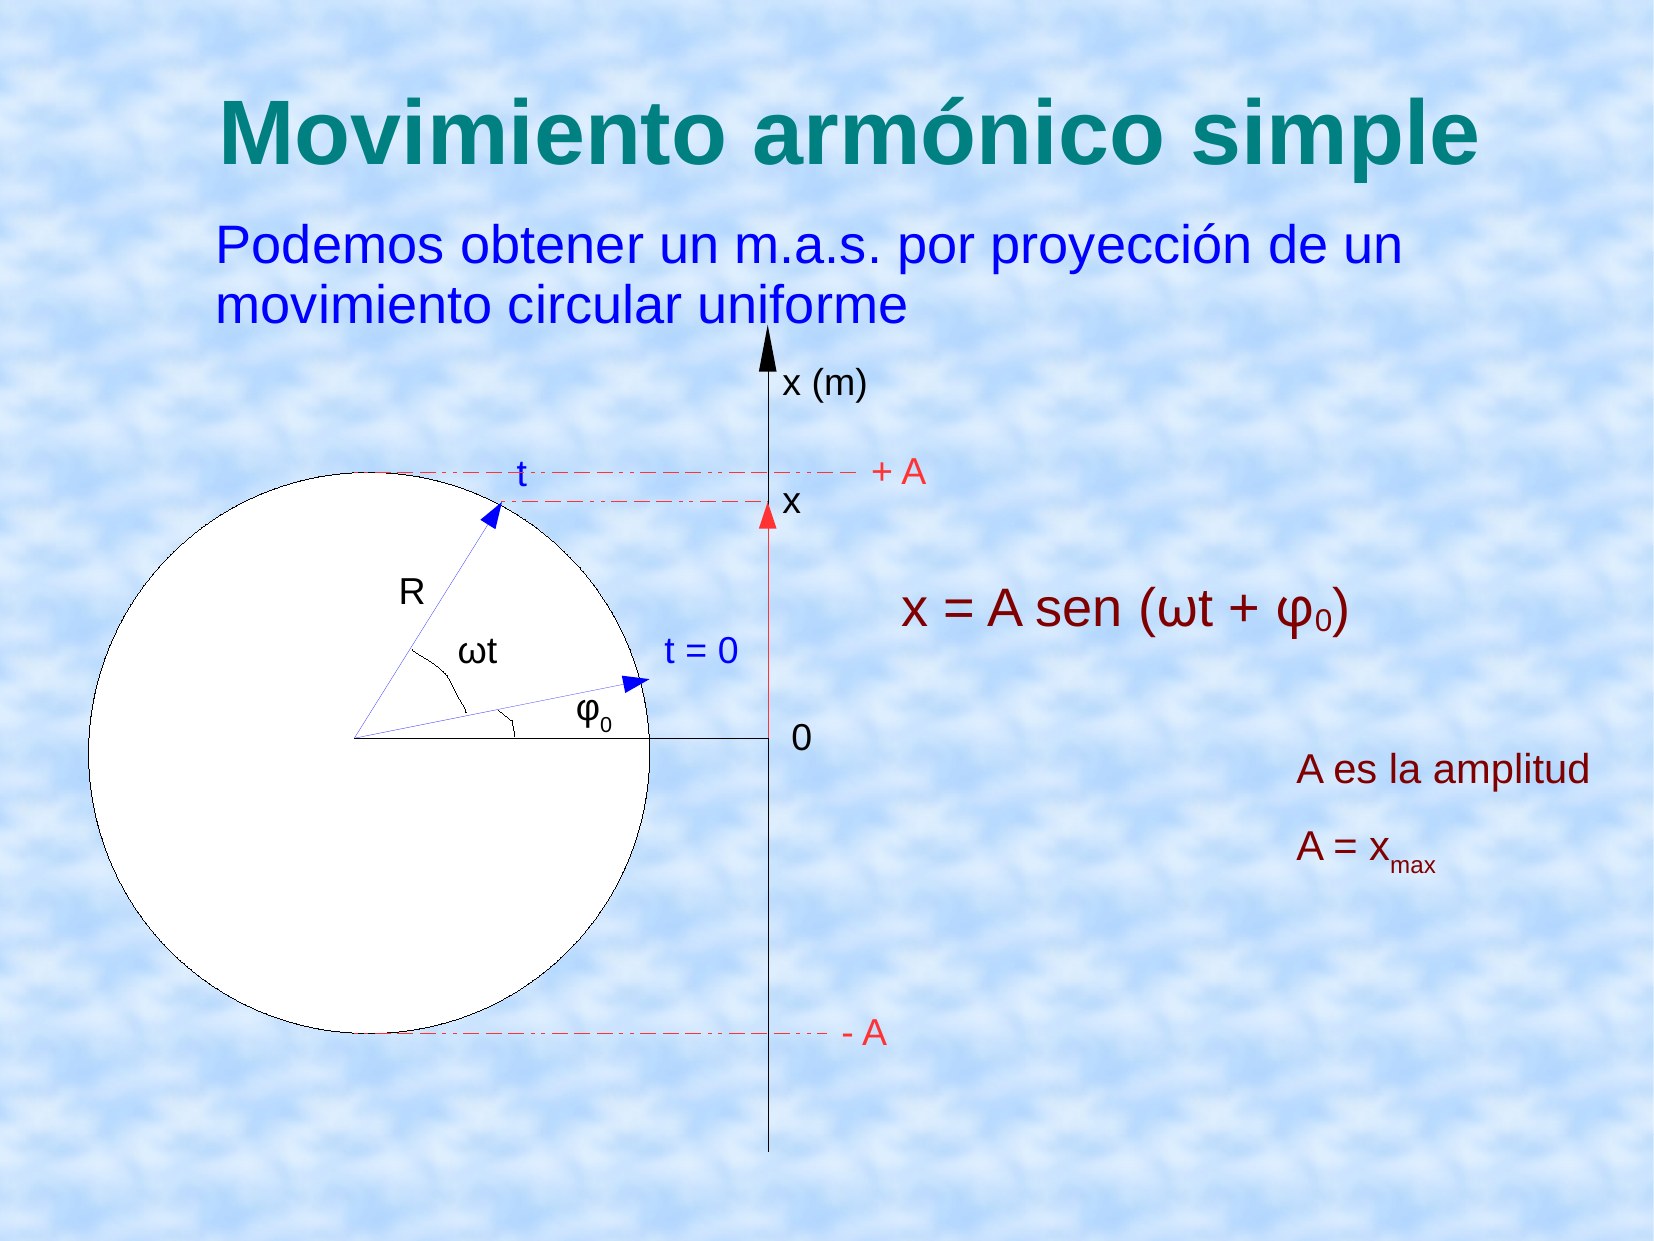

# Movimiento armónico simple
Podemos obtener un m.a.s. por proyección de un movimiento circular uniforme
x (m)
+ A
t
x
x = A sen (ωt + φ0)
R
ωt
t = 0
φ0
0
A es la amplitud
A = xmax
- A